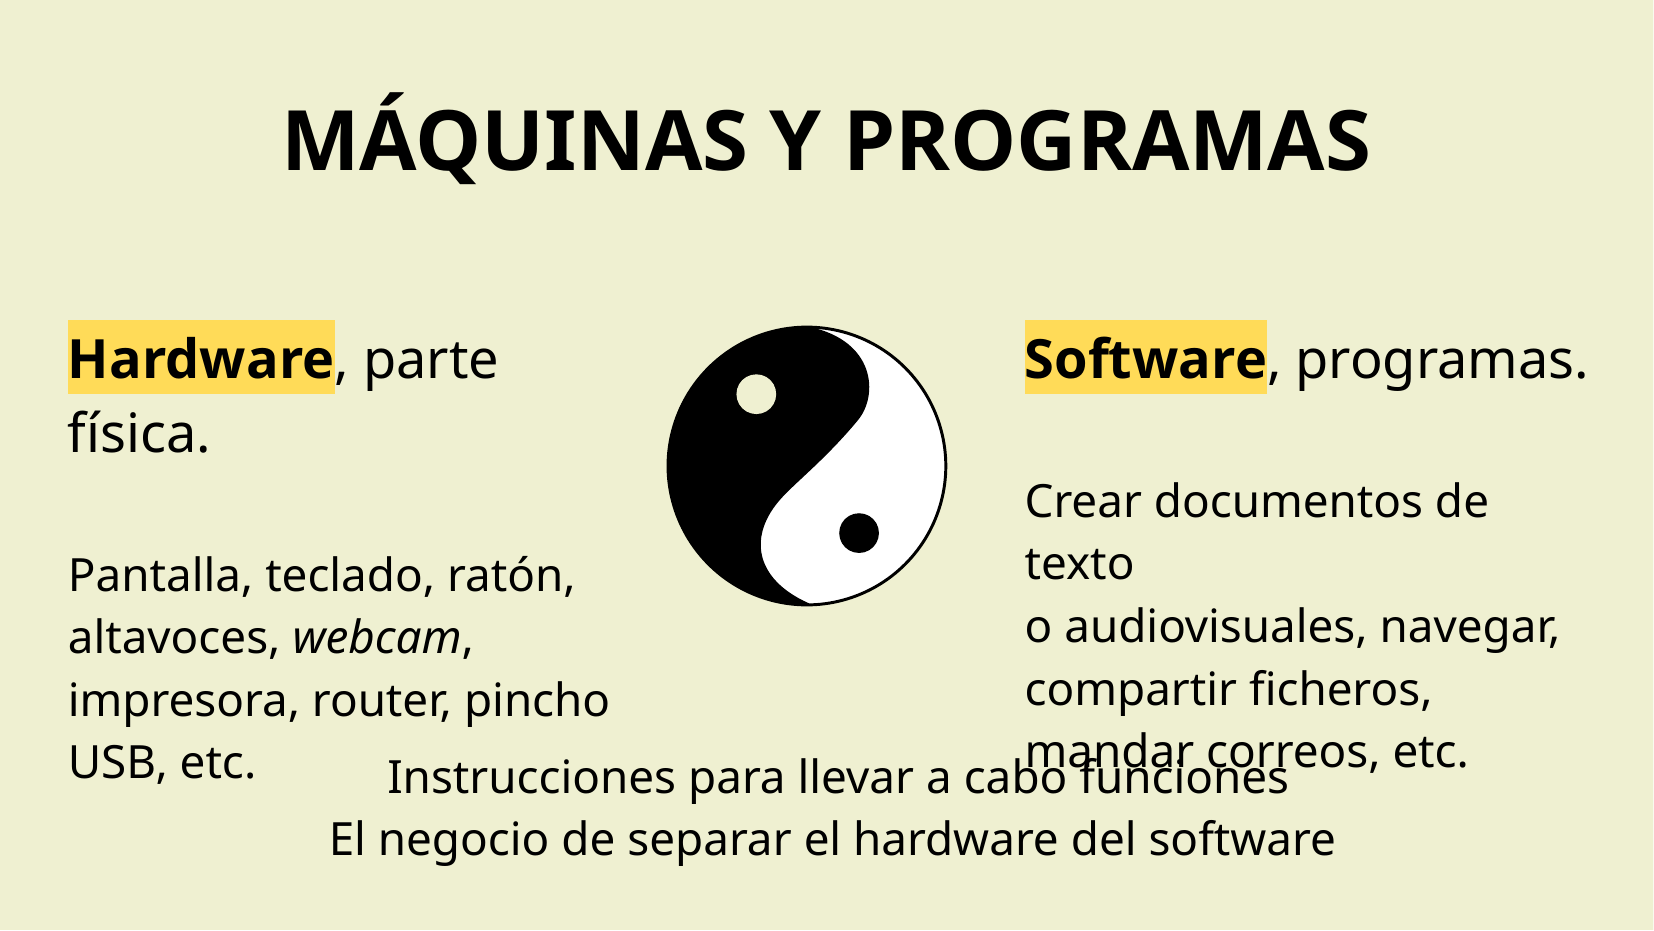

# Máquinas y programas
Hardware, parte física.
Pantalla, teclado, ratón, altavoces, webcam, impresora, router, pincho USB, etc.
Software, programas.
Crear documentos de texto
o audiovisuales, navegar, compartir ficheros, mandar correos, etc.
Instrucciones para llevar a cabo funciones
El negocio de separar el hardware del software